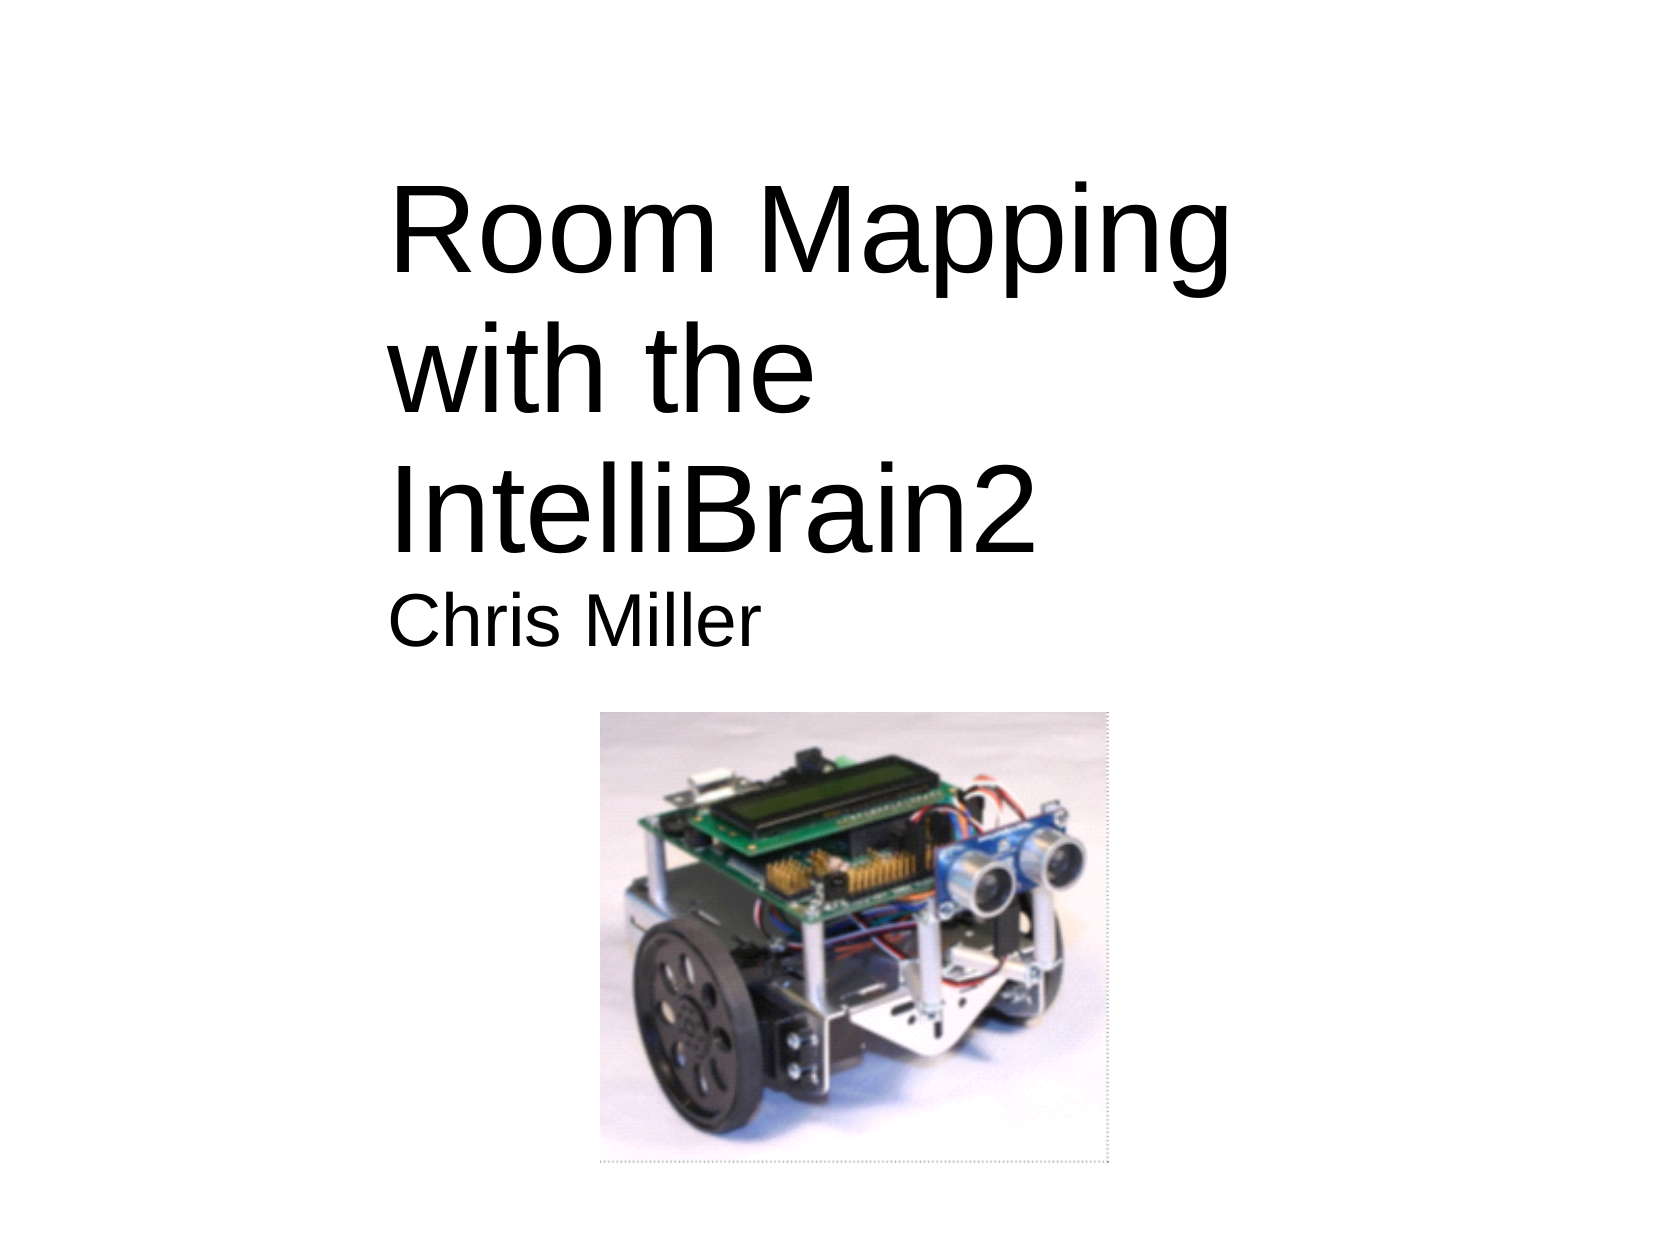

Room Mapping
with the
IntelliBrain2
Chris Miller